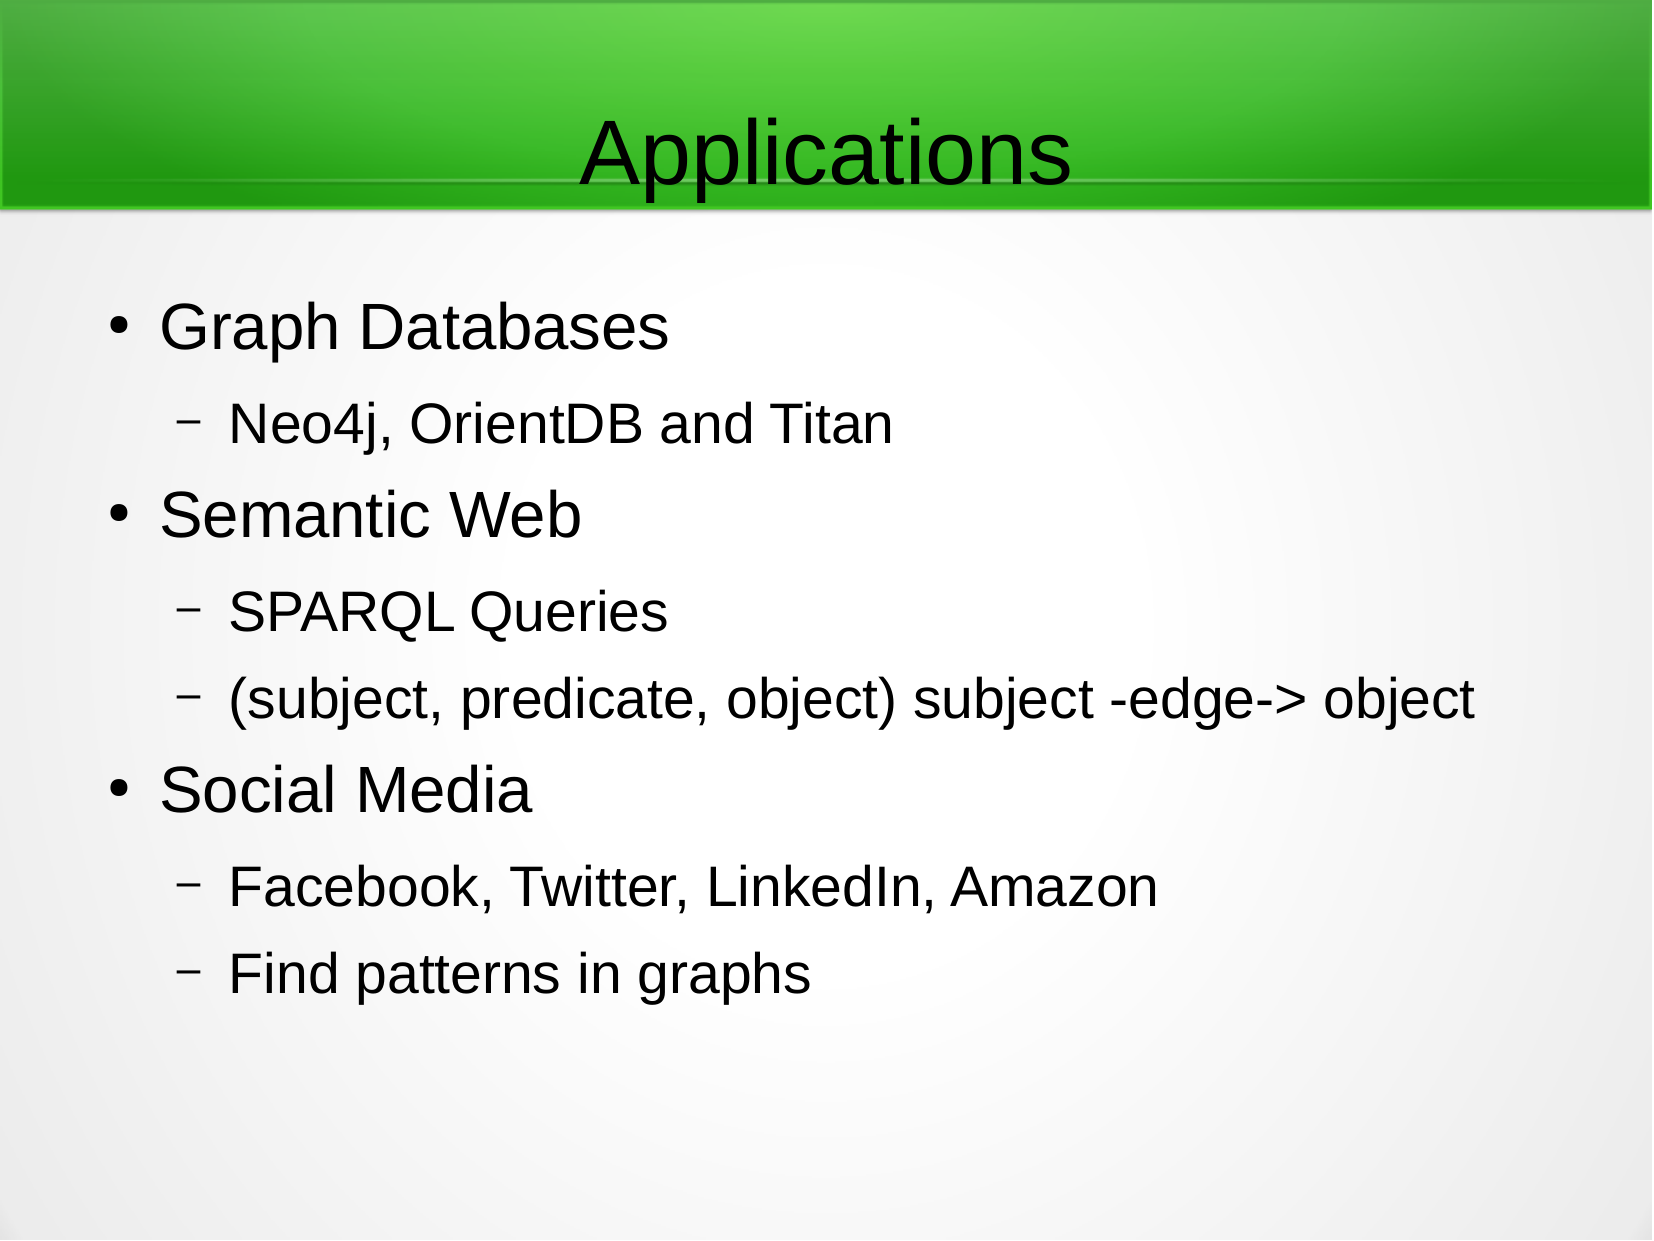

# Applications
Graph Databases
Neo4j, OrientDB and Titan
Semantic Web
SPARQL Queries
(subject, predicate, object) subject -edge-> object
Social Media
Facebook, Twitter, LinkedIn, Amazon
Find patterns in graphs